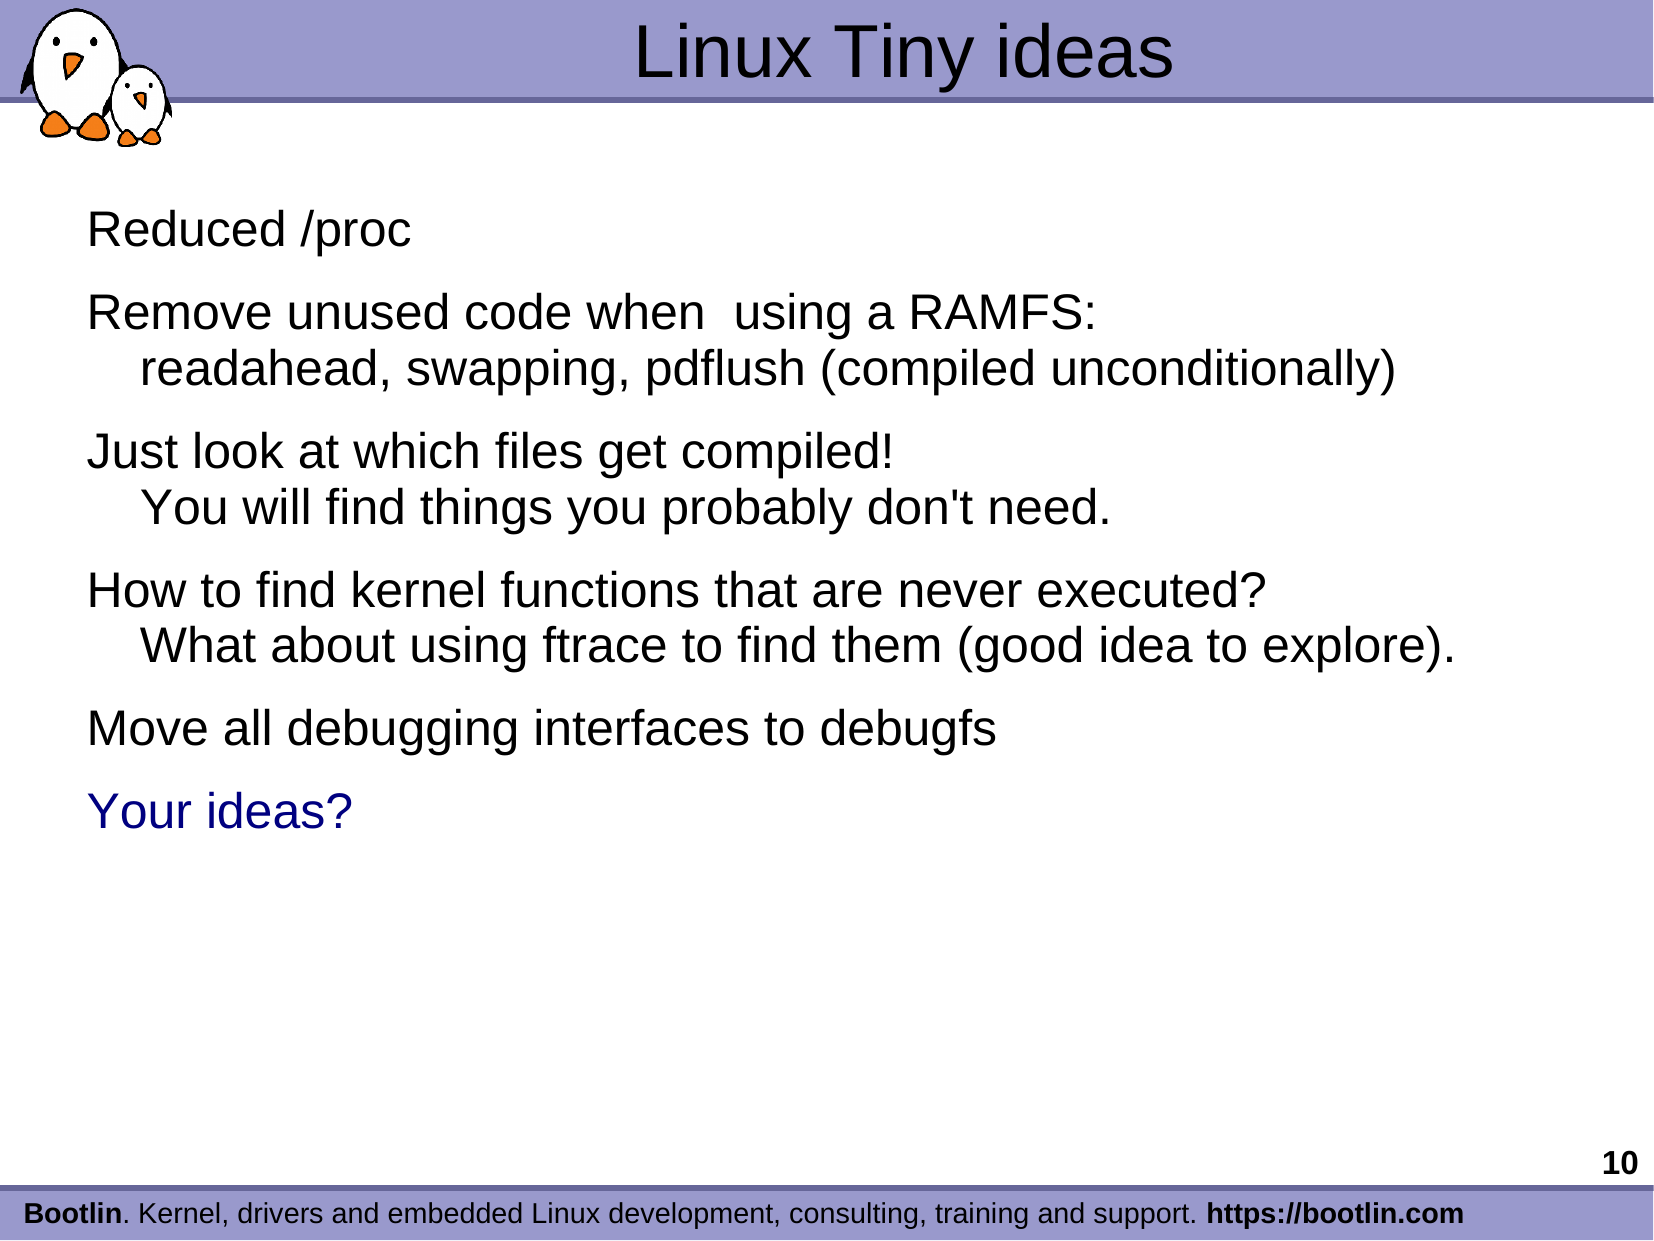

# Linux Tiny ideas
Reduced /proc
Remove unused code when using a RAMFS:
readahead, swapping, pdflush (compiled unconditionally)
Just look at which files get compiled!
You will find things you probably don't need.
How to find kernel functions that are never executed?
What about using ftrace to find them (good idea to explore).
Move all debugging interfaces to debugfs
Your ideas?